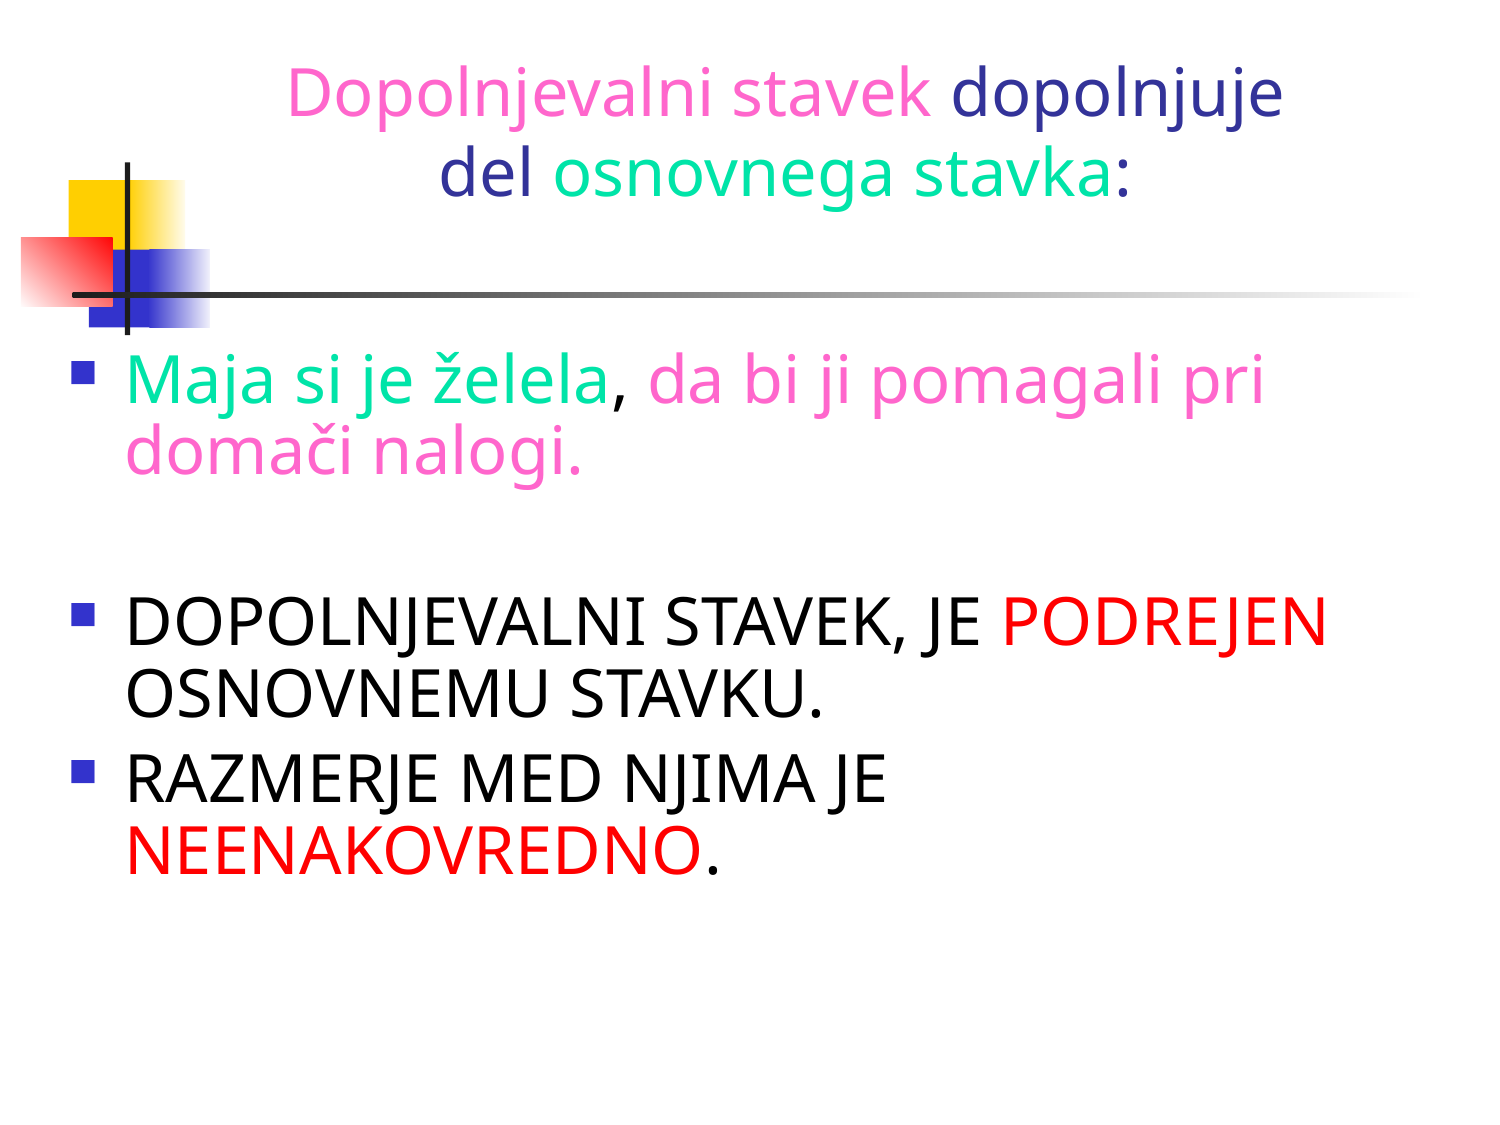

Dopolnjevalni stavek dopolnjuje del osnovnega stavka:
#
Maja si je želela, da bi ji pomagali pri domači nalogi.
DOPOLNJEVALNI STAVEK, JE PODREJEN OSNOVNEMU STAVKU.
RAZMERJE MED NJIMA JE NEENAKOVREDNO.